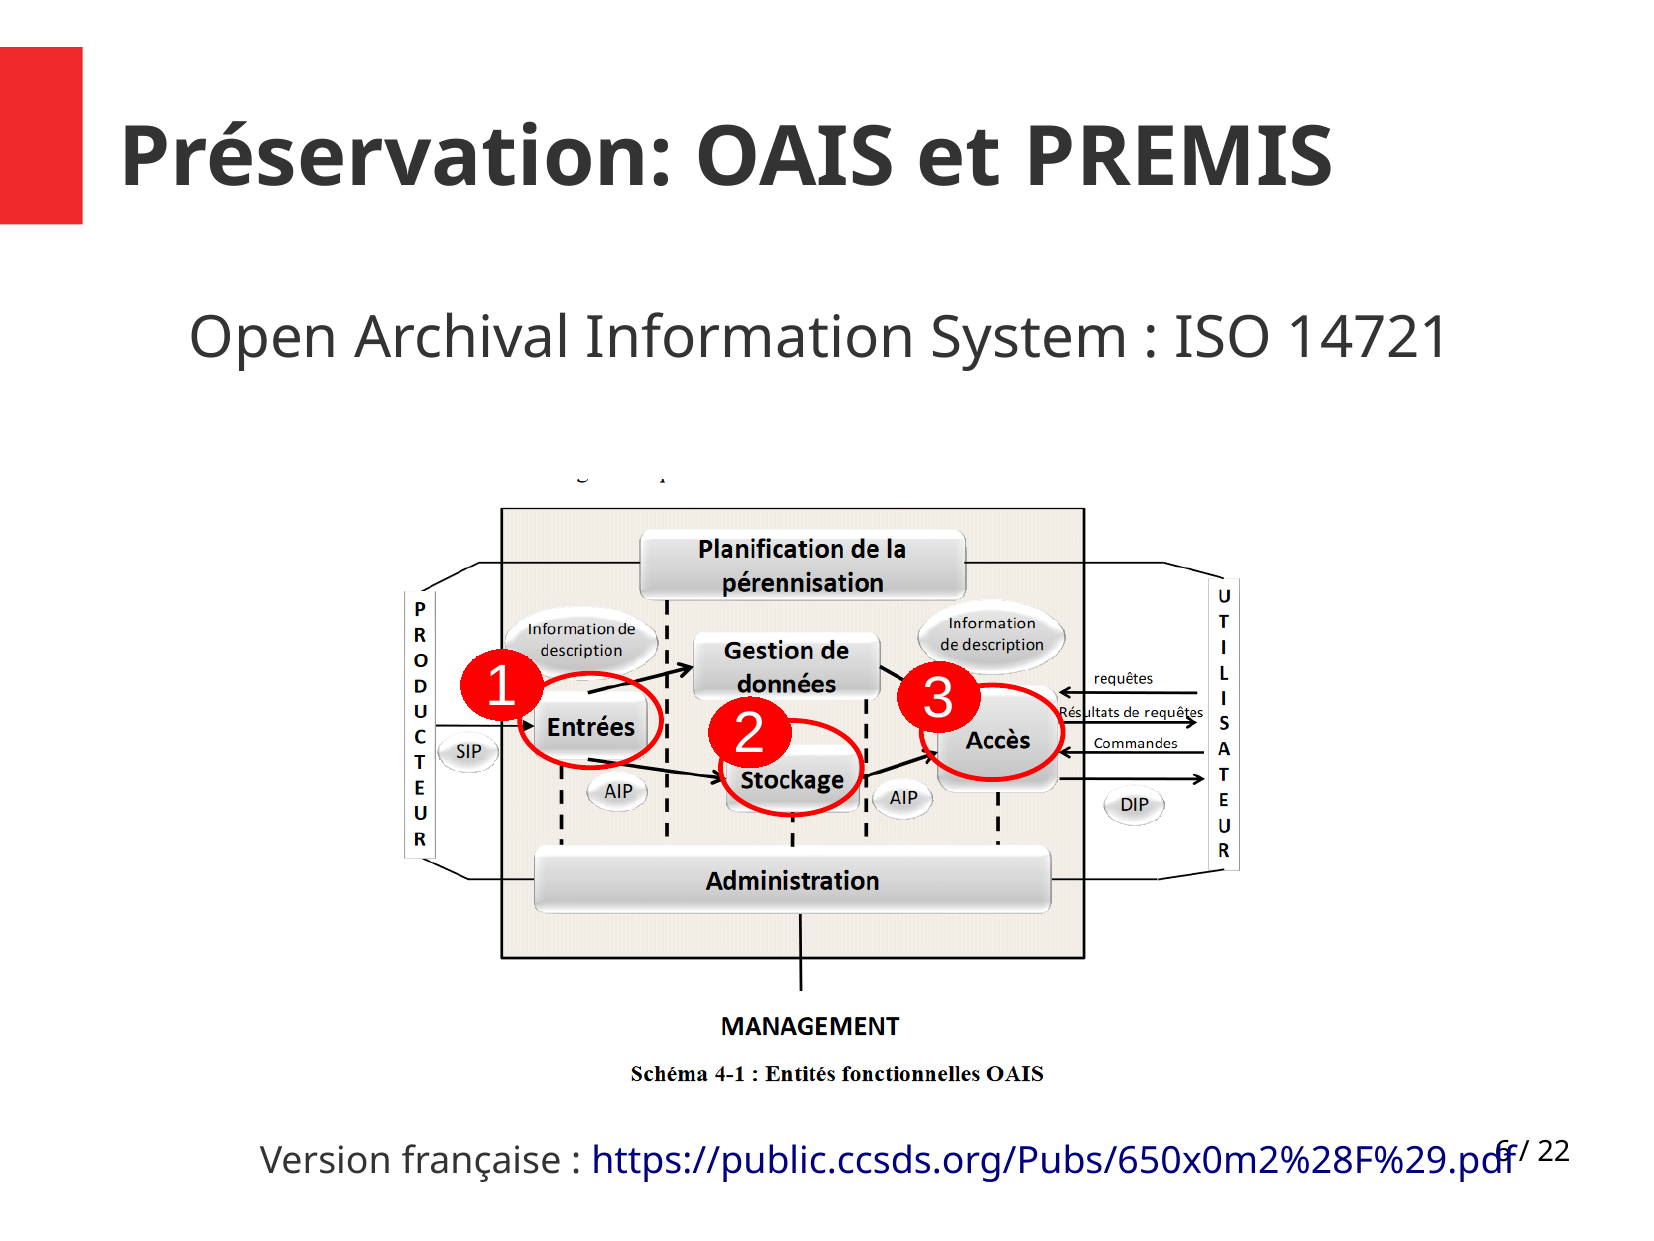

# Préservation: OAIS et PREMIS
Open Archival Information System : ISO 14721
1
3
2
6
Version française : https://public.ccsds.org/Pubs/650x0m2%28F%29.pdf